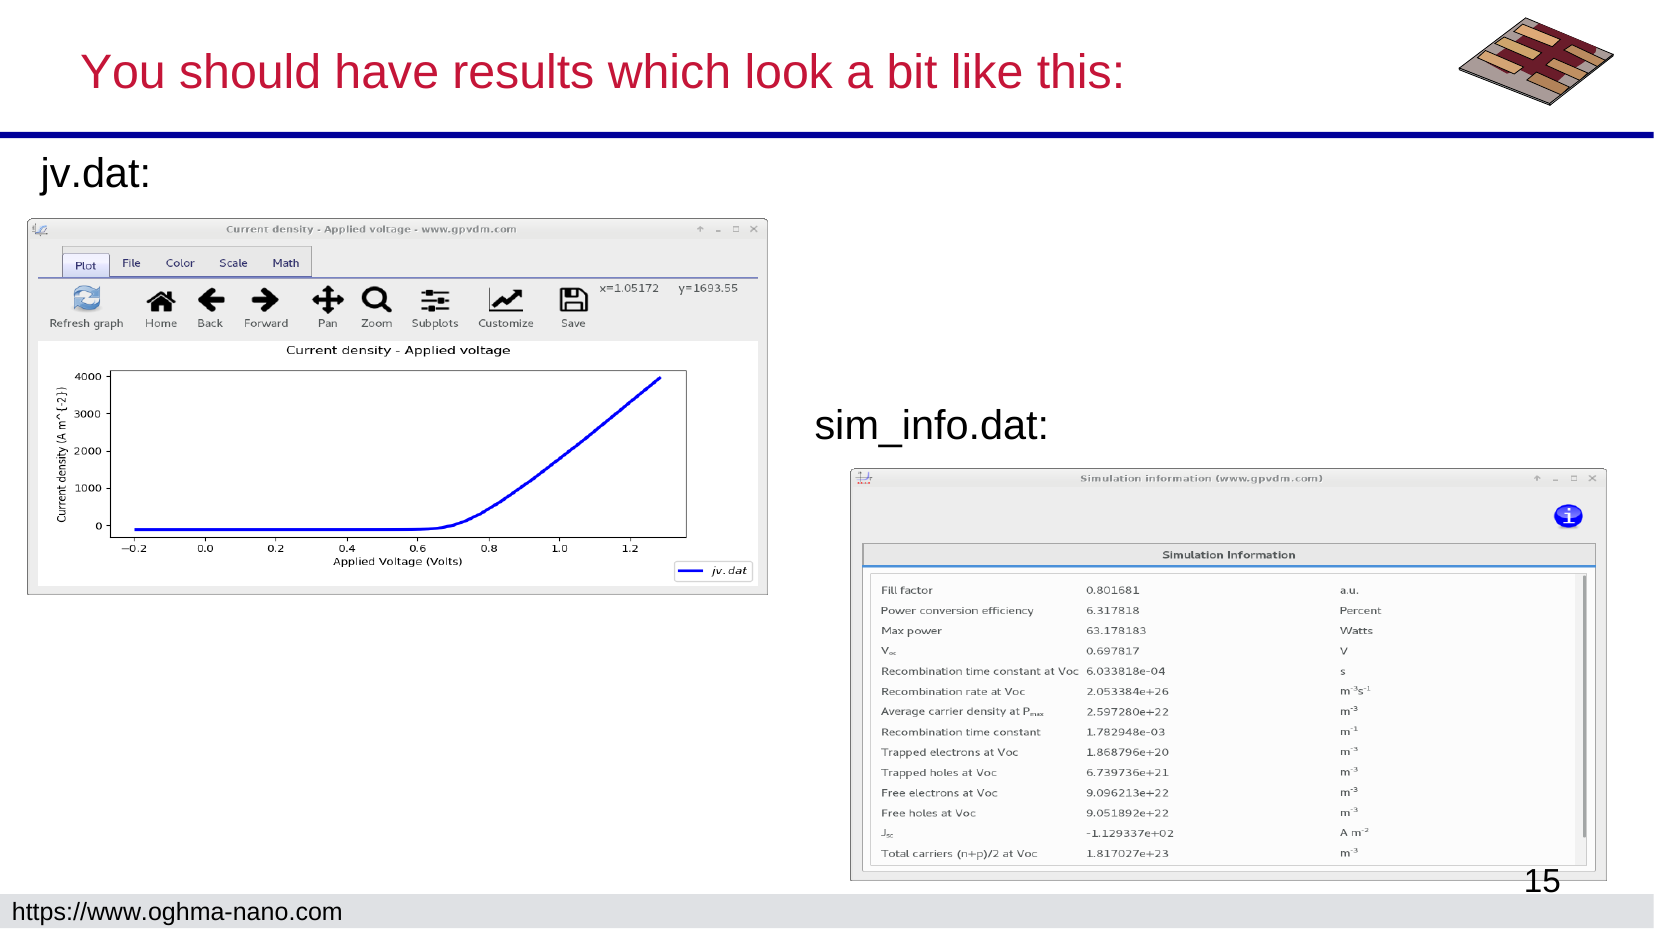

# You should have results which look a bit like this:
jv.dat:
sim_info.dat: